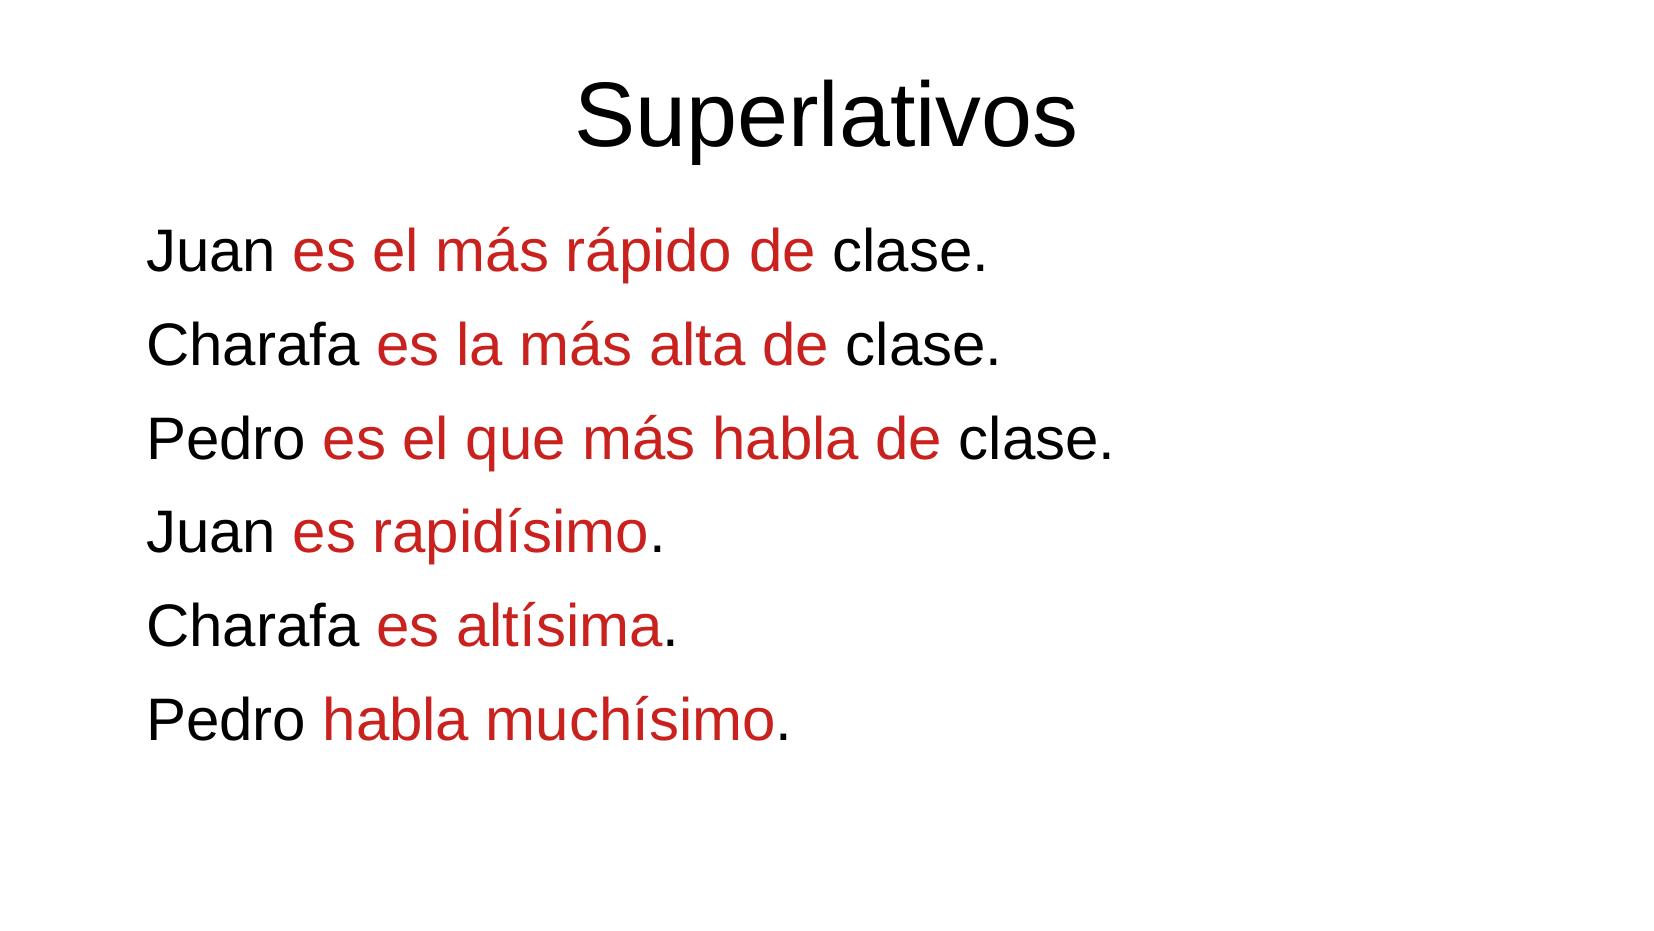

# Superlativos
Juan es el más rápido de clase.
Charafa es la más alta de clase.
Pedro es el que más habla de clase.
Juan es rapidísimo.
Charafa es altísima.
Pedro habla muchísimo.